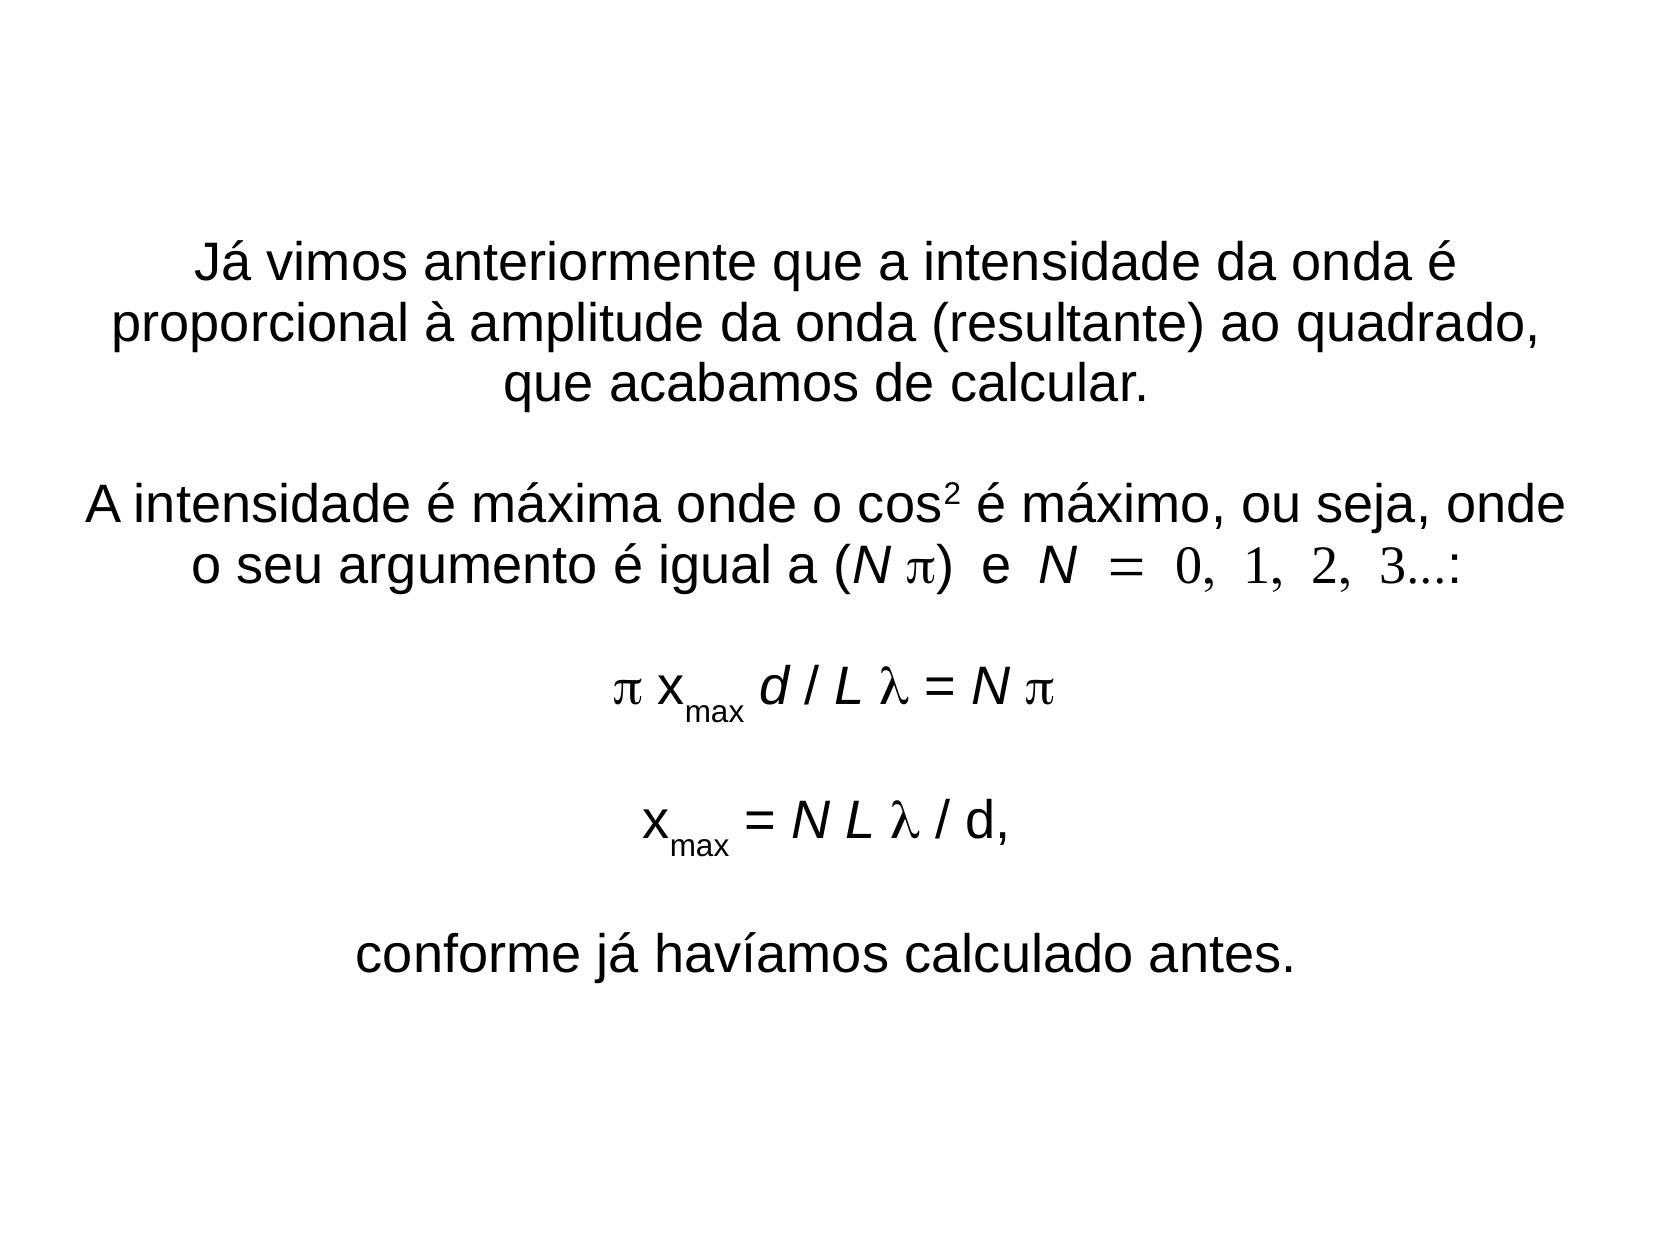

#
Já vimos anteriormente que a intensidade da onda é proporcional à amplitude da onda (resultante) ao quadrado, que acabamos de calcular.
A intensidade é máxima onde o cos2 é máximo, ou seja, onde o seu argumento é igual a (N p) e N = 0, 1, 2, 3...:
 p xmax d / L l = N p
xmax = N L l / d,
conforme já havíamos calculado antes.